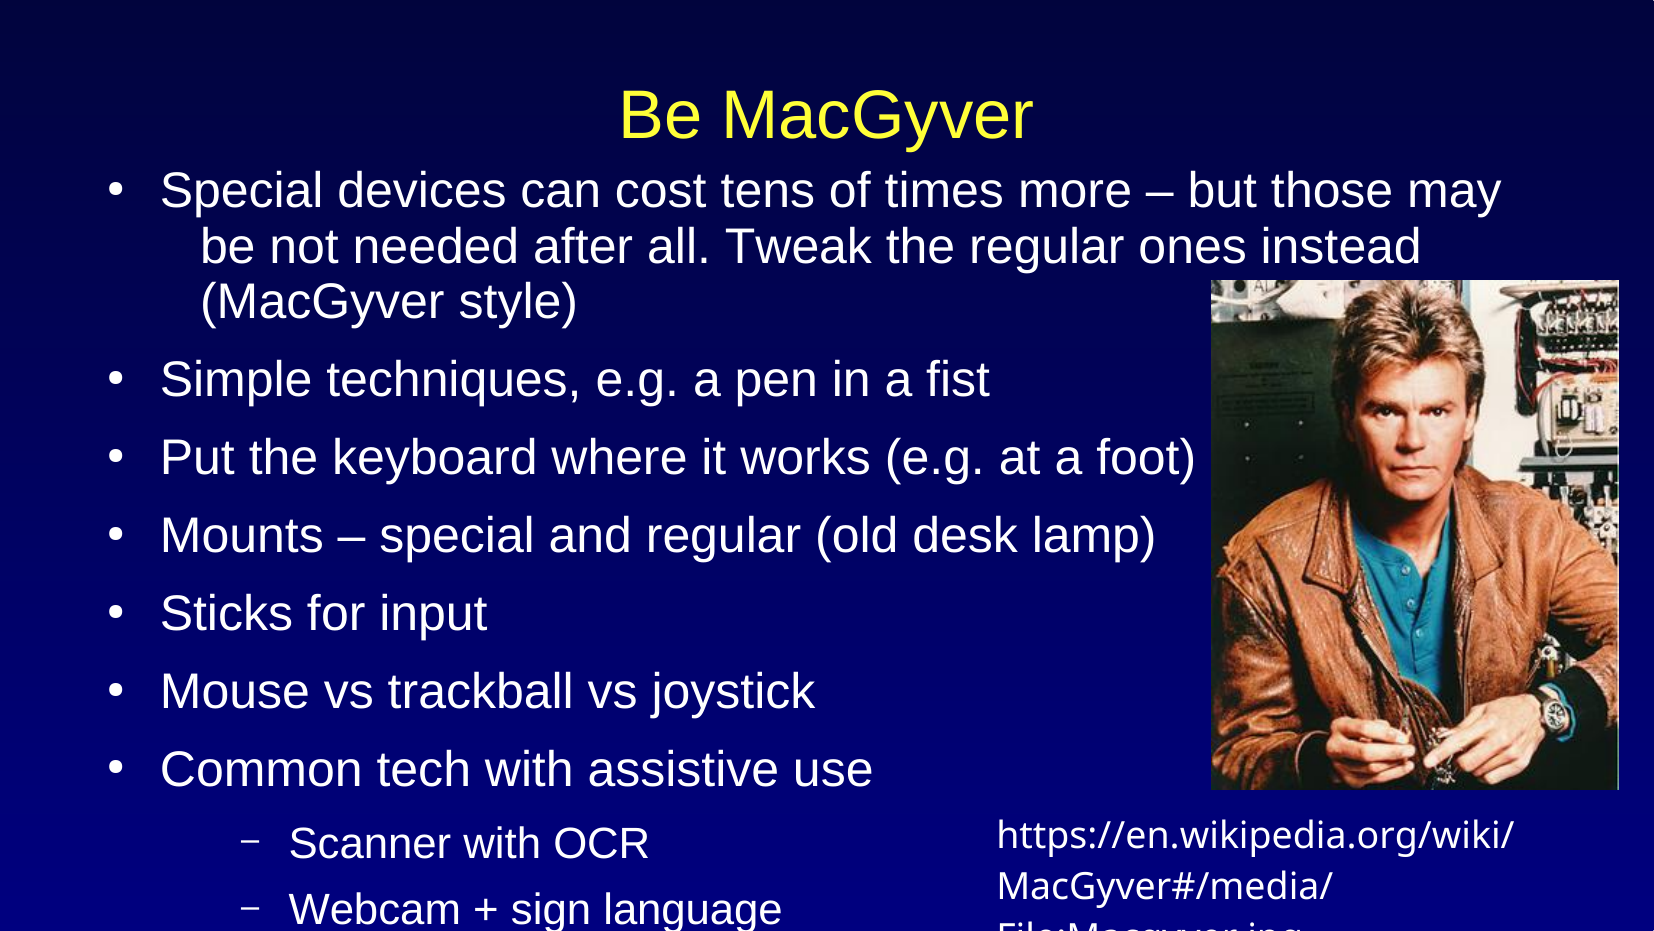

# Be MacGyver
Special devices can cost tens of times more – but those may be not needed after all. Tweak the regular ones instead (MacGyver style)
Simple techniques, e.g. a pen in a fist
Put the keyboard where it works (e.g. at a foot)
Mounts – special and regular (old desk lamp)
Sticks for input
Mouse vs trackball vs joystick
Common tech with assistive use
Scanner with OCR
Webcam + sign language
https://en.wikipedia.org/wiki/MacGyver#/media/File:Macgyver.jpg